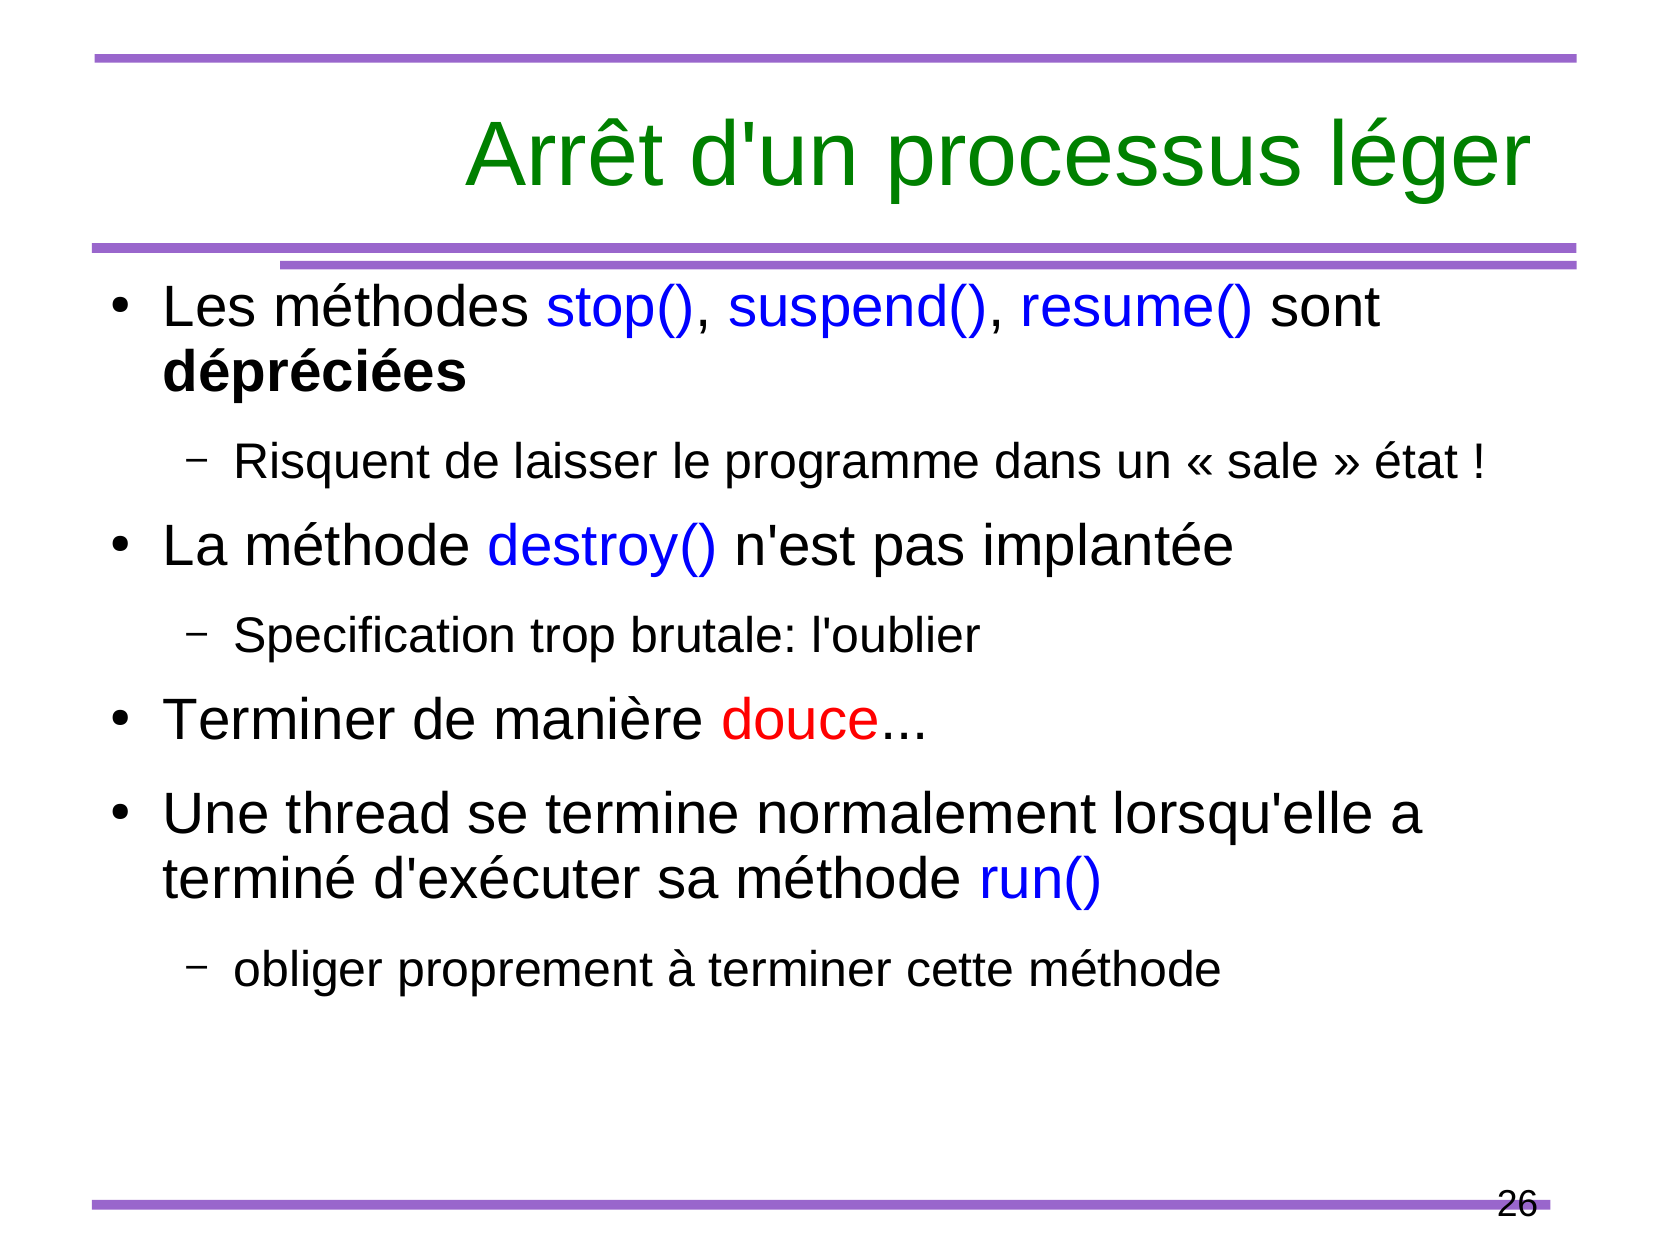

# Arrêt d'un processus léger
Les méthodes stop(), suspend(), resume() sont dépréciées
Risquent de laisser le programme dans un « sale » état !
La méthode destroy() n'est pas implantée
Specification trop brutale: l'oublier
Terminer de manière douce...
Une thread se termine normalement lorsqu'elle a terminé d'exécuter sa méthode run()
obliger proprement à terminer cette méthode